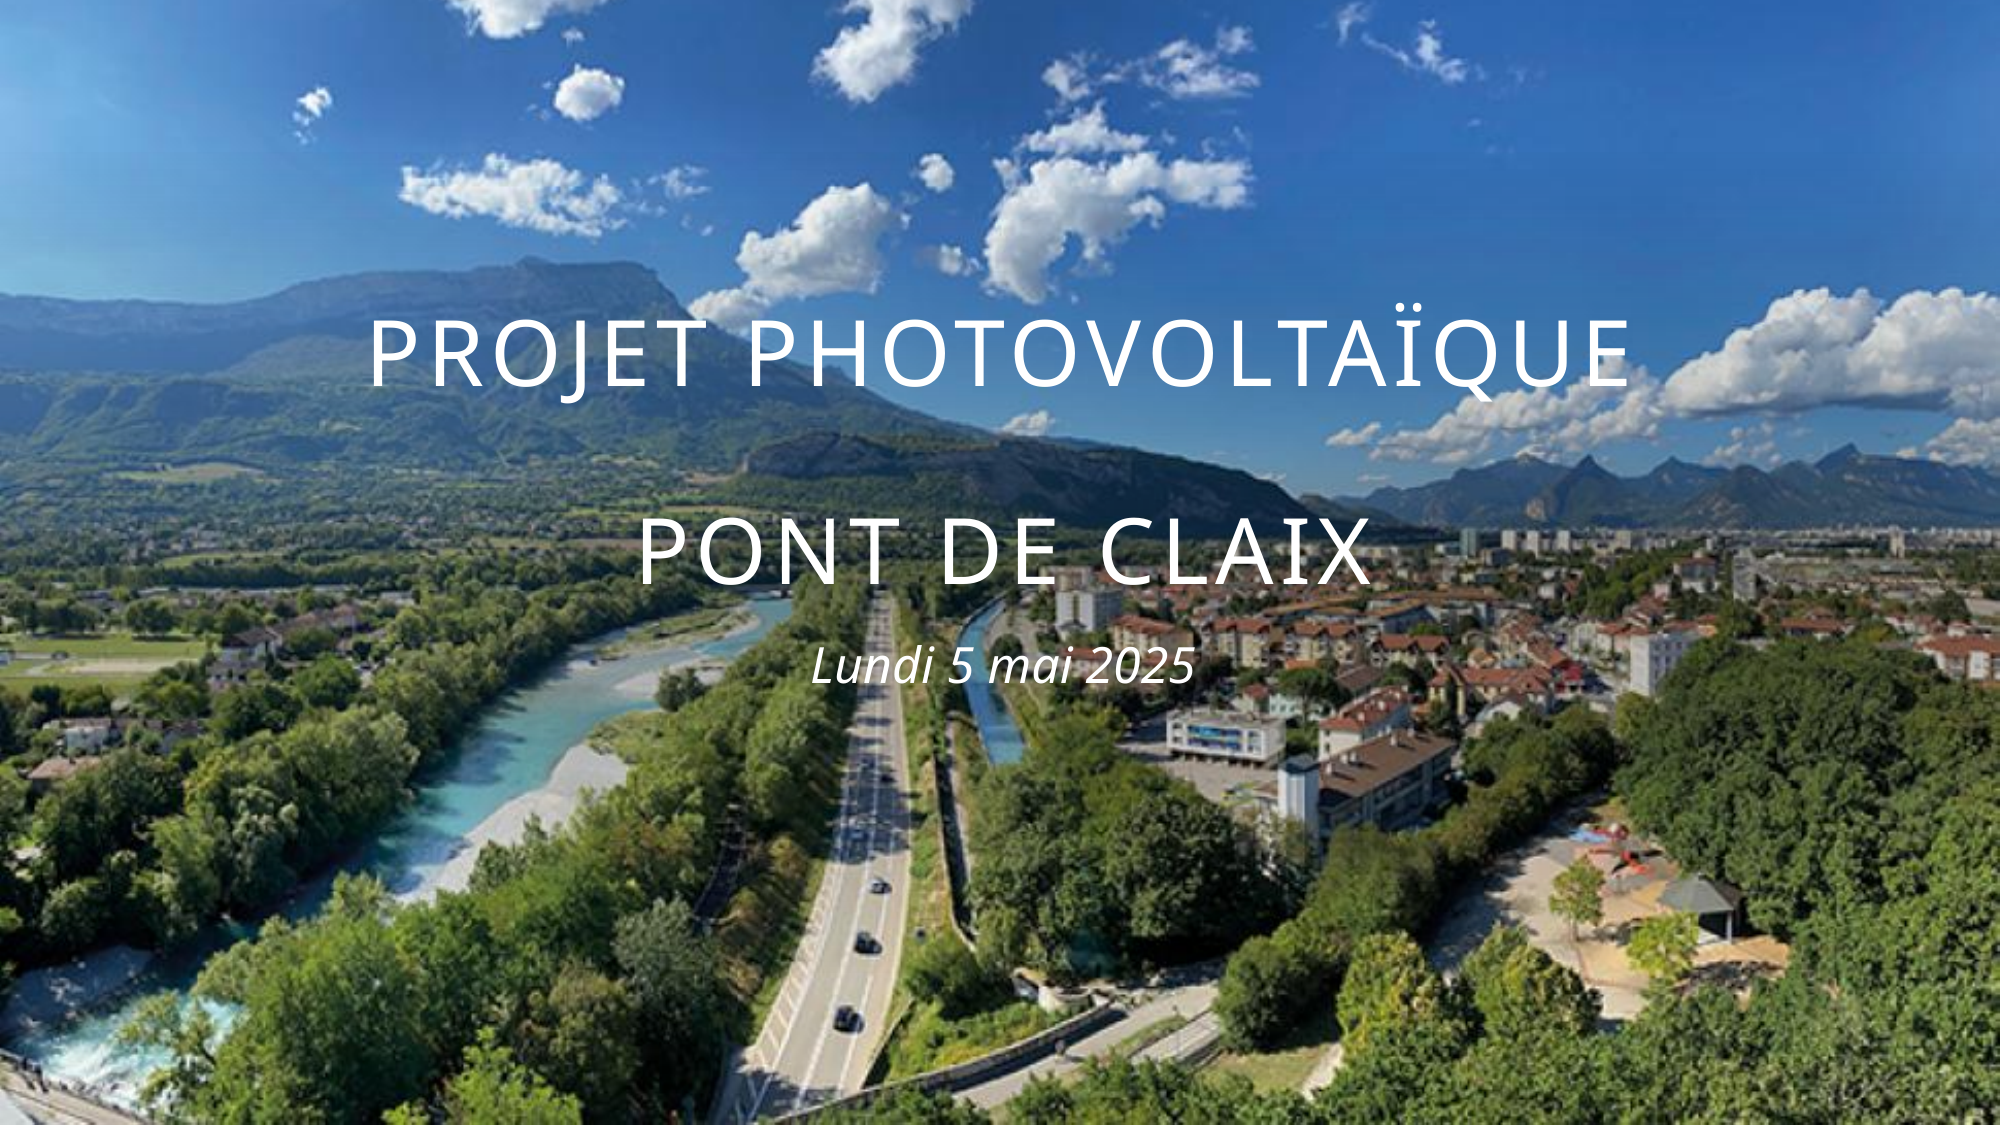

# projet photovoltaïque Pont de Claix
Lundi 5 mai 2025